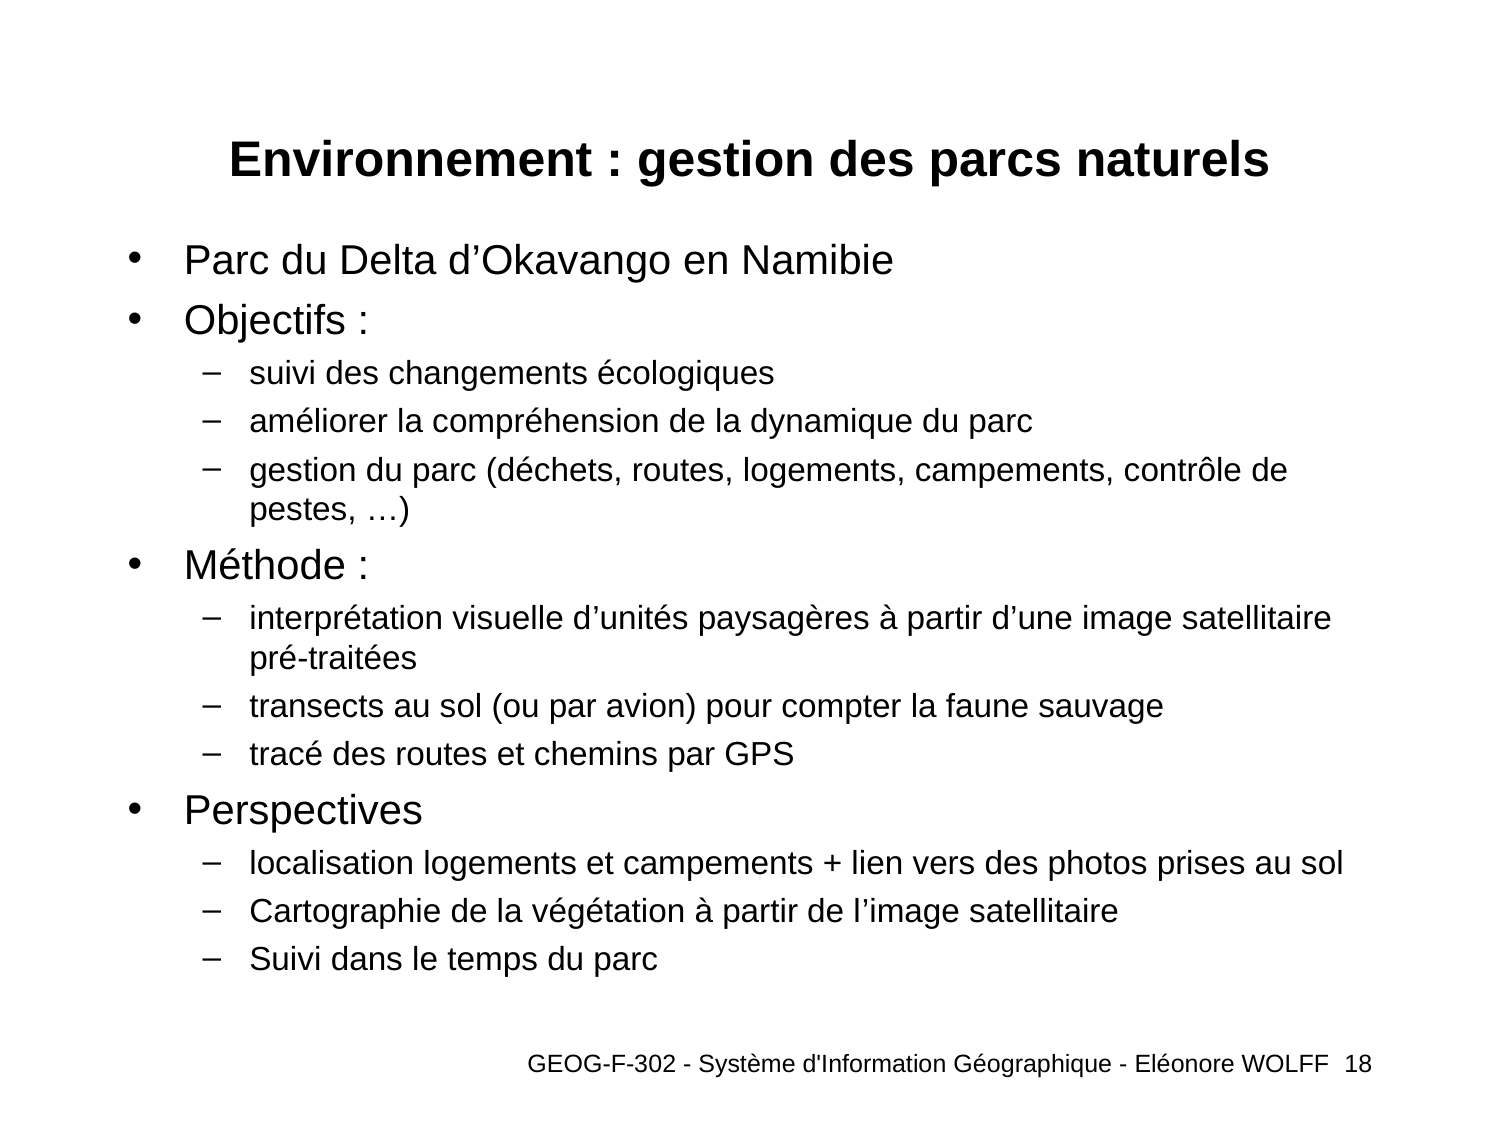

# Environnement : gestion des parcs naturels
Parc du Delta d’Okavango en Namibie
Objectifs :
suivi des changements écologiques
améliorer la compréhension de la dynamique du parc
gestion du parc (déchets, routes, logements, campements, contrôle de pestes, …)
Méthode :
interprétation visuelle d’unités paysagères à partir d’une image satellitaire pré-traitées
transects au sol (ou par avion) pour compter la faune sauvage
tracé des routes et chemins par GPS
Perspectives
localisation logements et campements + lien vers des photos prises au sol
Cartographie de la végétation à partir de l’image satellitaire
Suivi dans le temps du parc
GEOG-F-302 - Système d'Information Géographique - Eléonore WOLFF